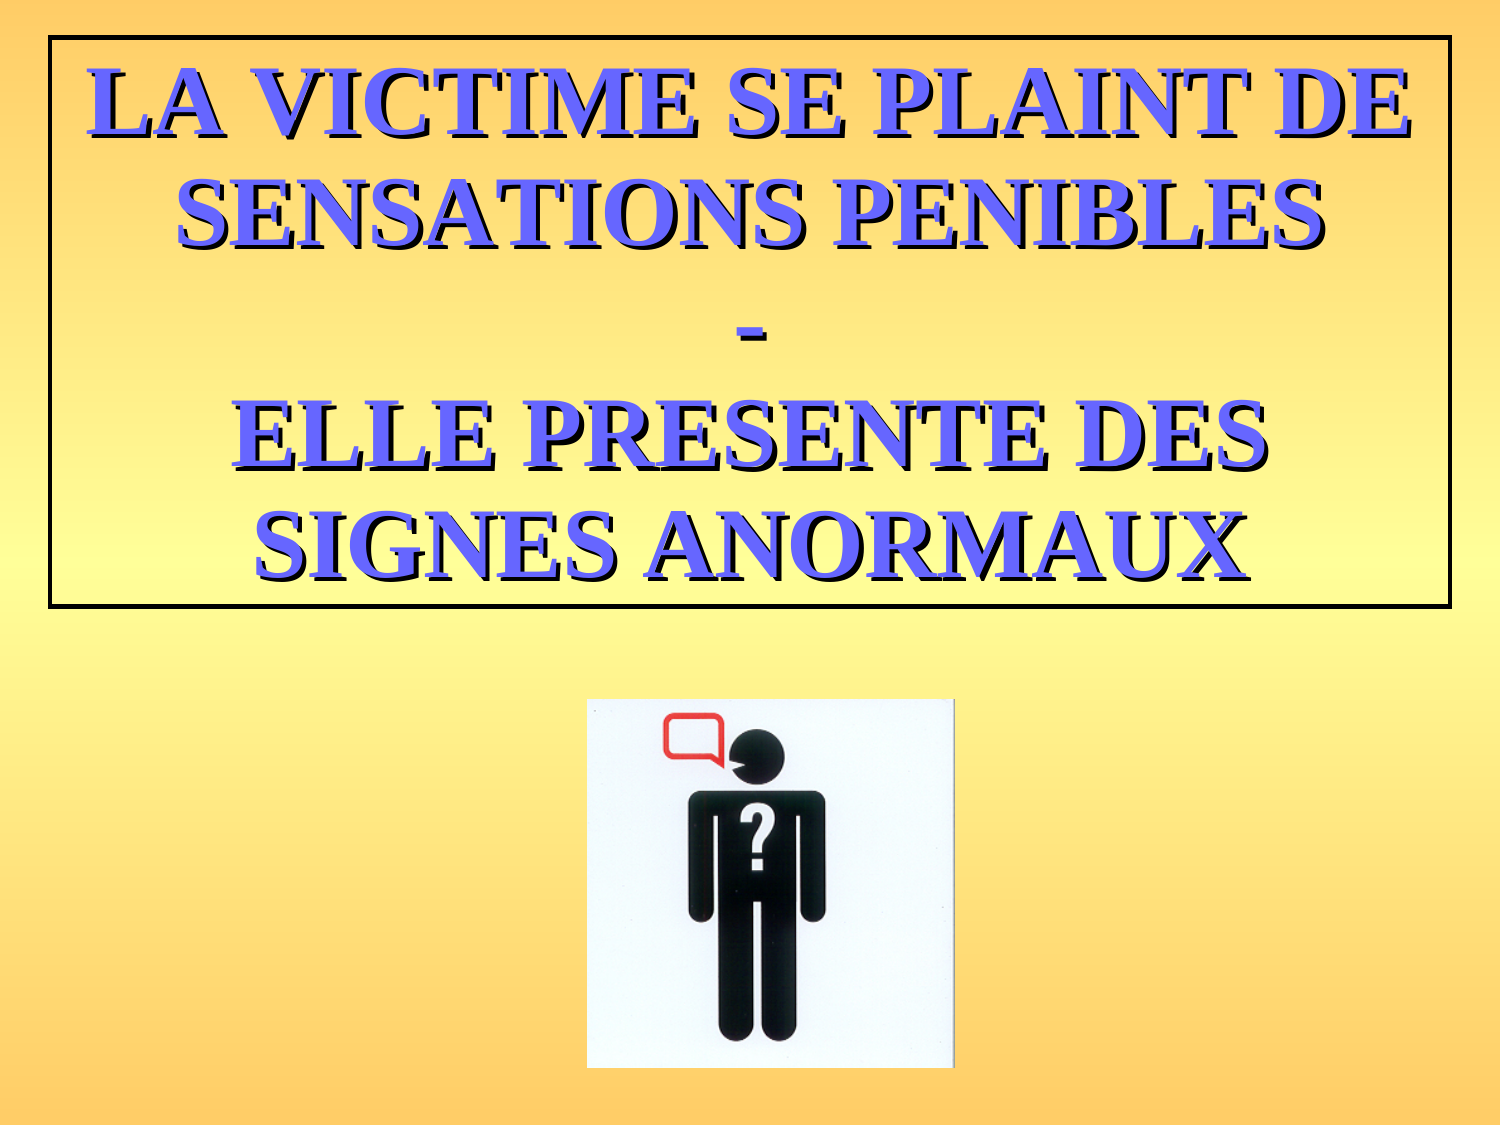

LA VICTIME SE PLAINT DE SENSATIONS PENIBLES
-
ELLE PRESENTE DES
SIGNES ANORMAUX